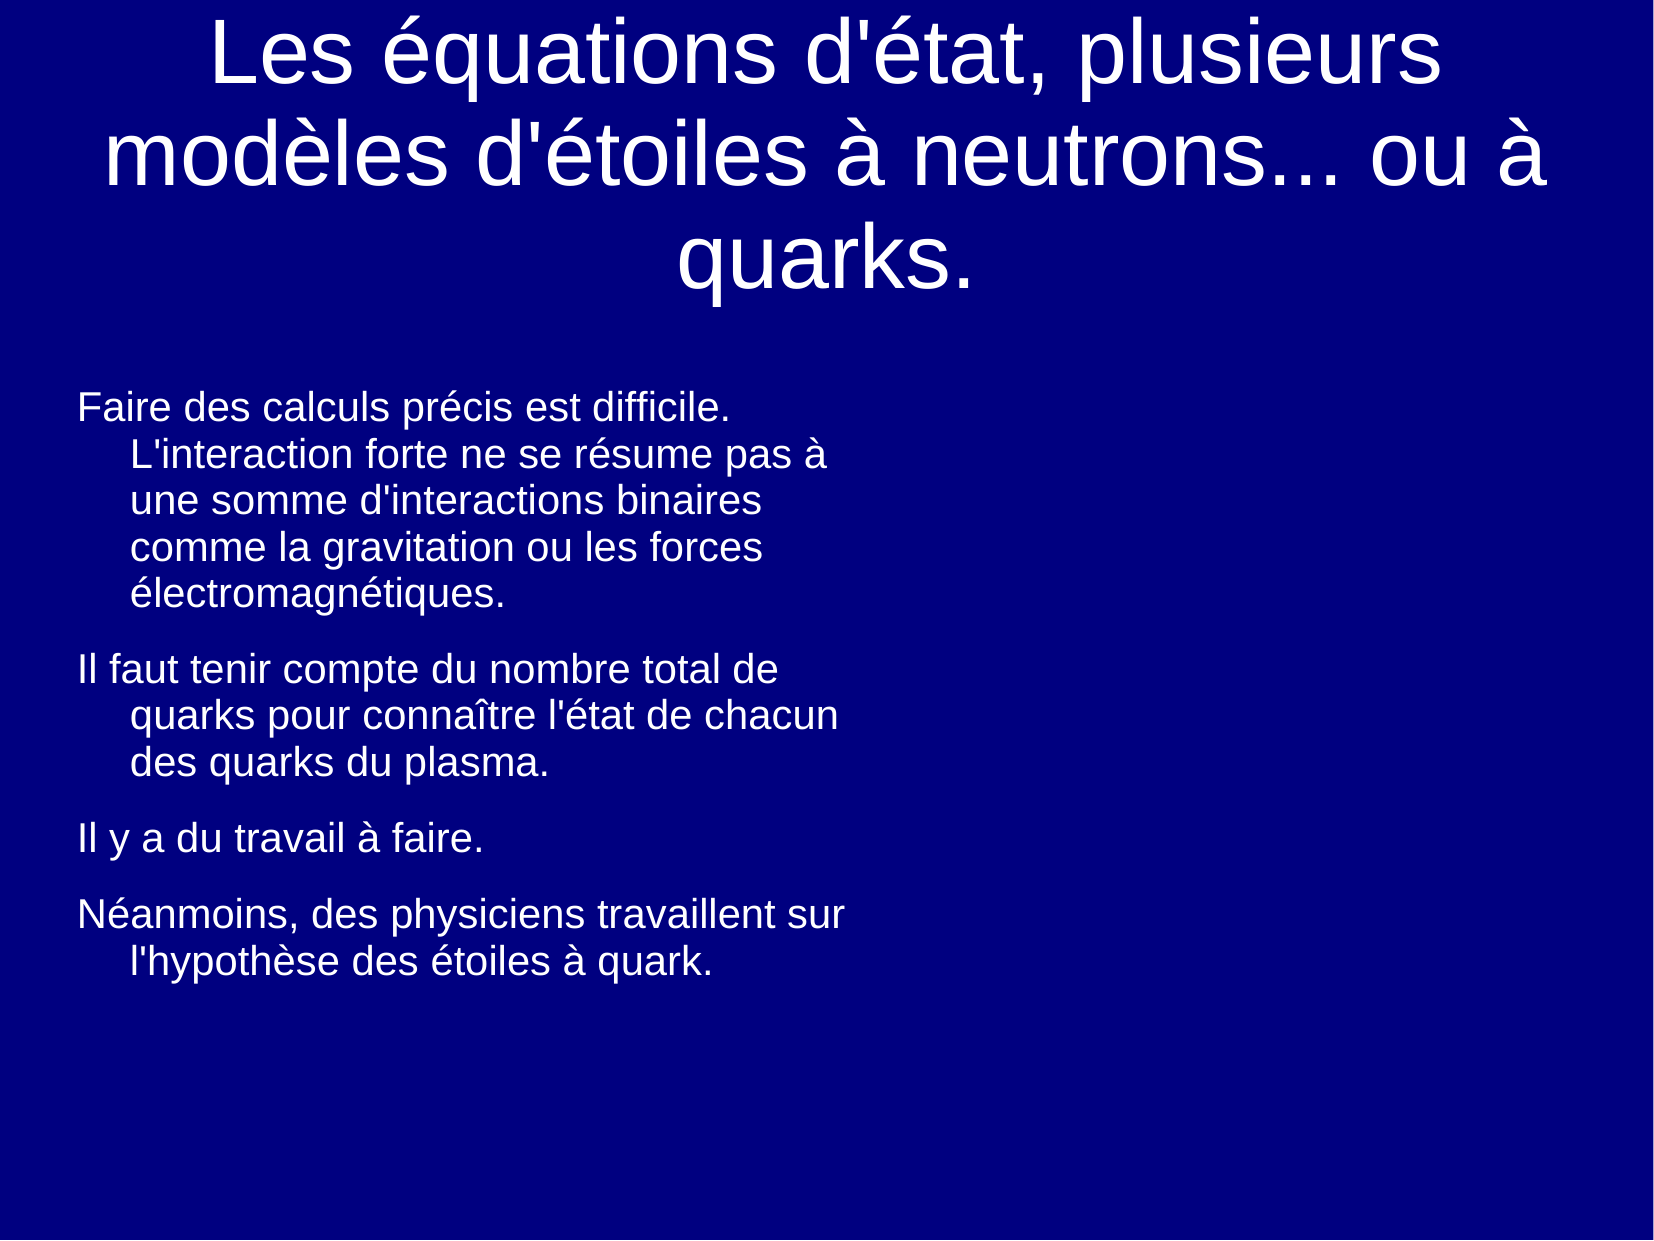

# Les équations d'état, plusieurs modèles d'étoiles à neutrons... ou à quarks.
Faire des calculs précis est difficile. L'interaction forte ne se résume pas à une somme d'interactions binaires comme la gravitation ou les forces électromagnétiques.
Il faut tenir compte du nombre total de quarks pour connaître l'état de chacun des quarks du plasma.
Il y a du travail à faire.
Néanmoins, des physiciens travaillent sur l'hypothèse des étoiles à quark.